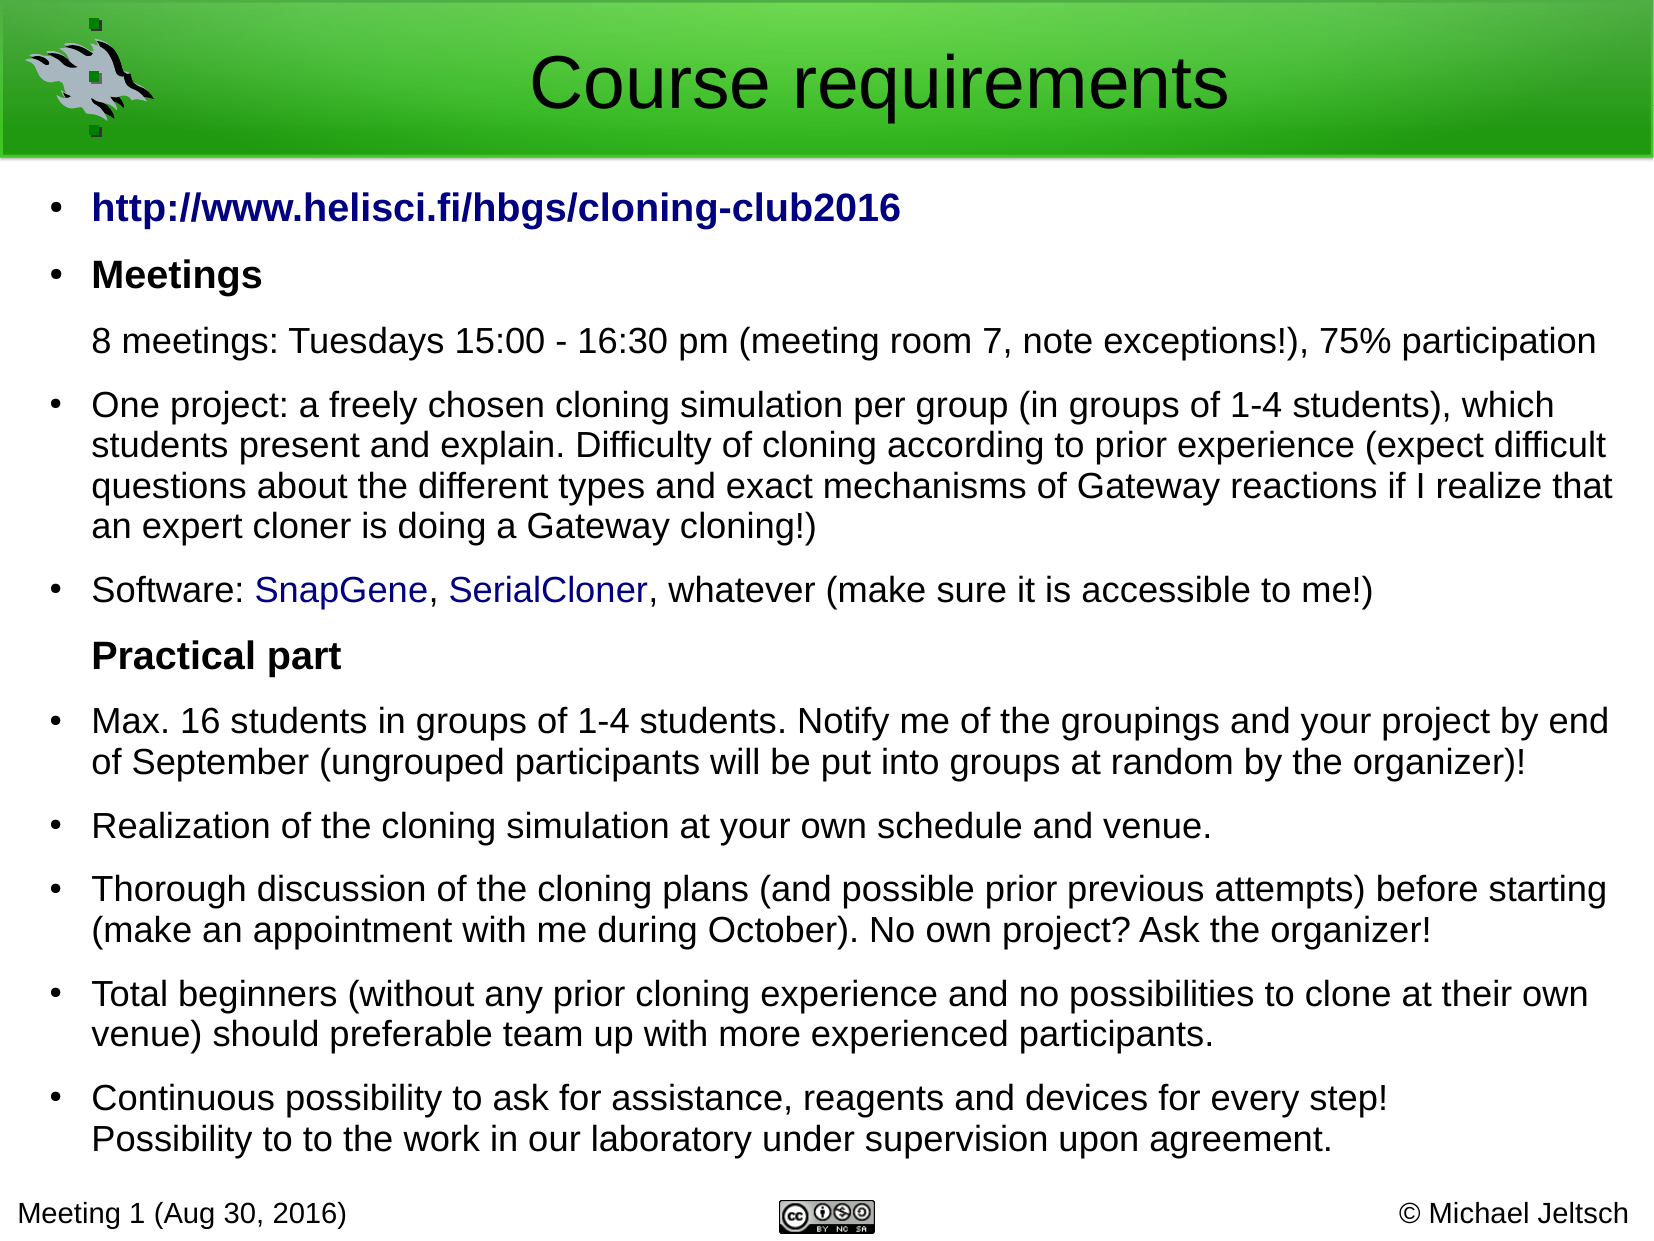

# Course requirements
http://www.helisci.fi/hbgs/cloning-club2016
Meetings
8 meetings: Tuesdays 15:00 - 16:30 pm (meeting room 7, note exceptions!), 75% participation
One project: a freely chosen cloning simulation per group (in groups of 1-4 students), which students present and explain. Difficulty of cloning according to prior experience (expect difficult questions about the different types and exact mechanisms of Gateway reactions if I realize that an expert cloner is doing a Gateway cloning!)
Software: SnapGene, SerialCloner, whatever (make sure it is accessible to me!)
Practical part
Max. 16 students in groups of 1-4 students. Notify me of the groupings and your project by end of September (ungrouped participants will be put into groups at random by the organizer)!
Realization of the cloning simulation at your own schedule and venue.
Thorough discussion of the cloning plans (and possible prior previous attempts) before starting (make an appointment with me during October). No own project? Ask the organizer!
Total beginners (without any prior cloning experience and no possibilities to clone at their own venue) should preferable team up with more experienced participants.
Continuous possibility to ask for assistance, reagents and devices for every step!
Possibility to to the work in our laboratory under supervision upon agreement.